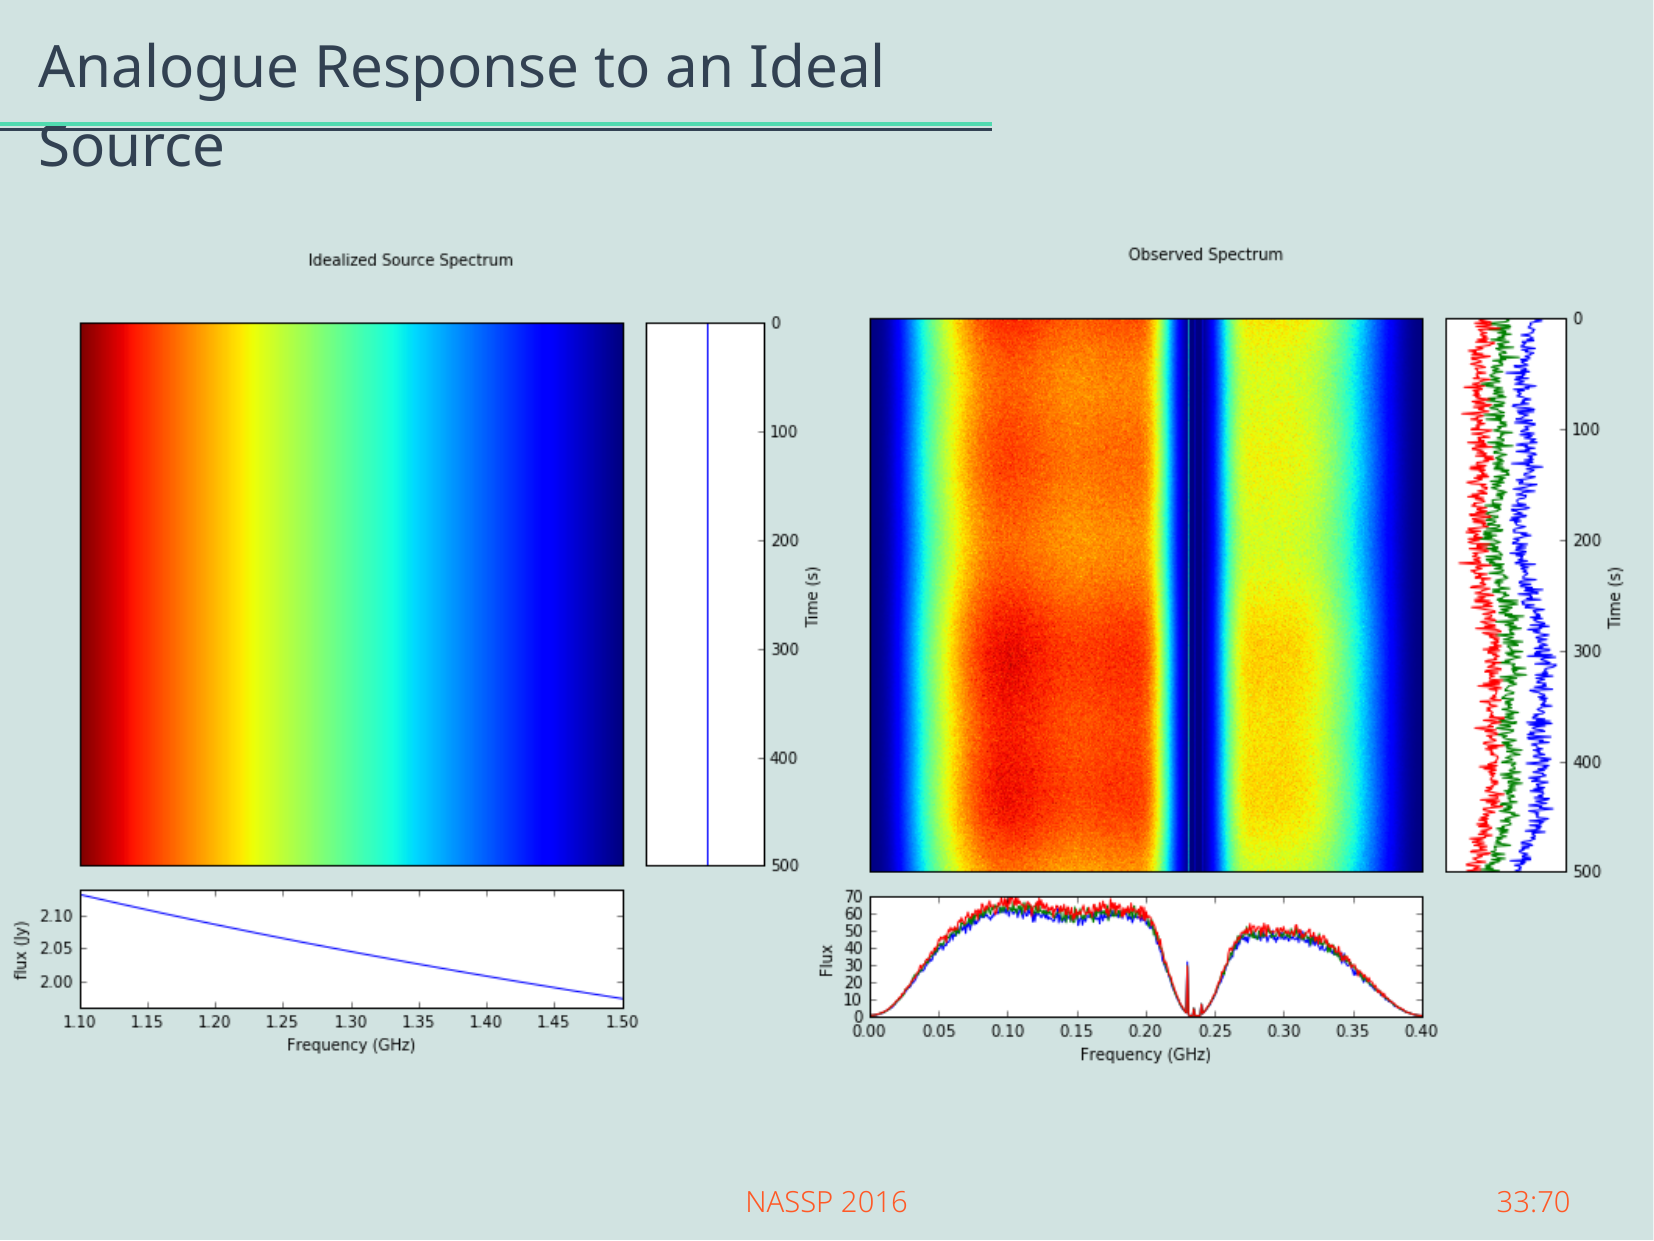

Analogue Response to an Ideal Source
NASSP 2016
33